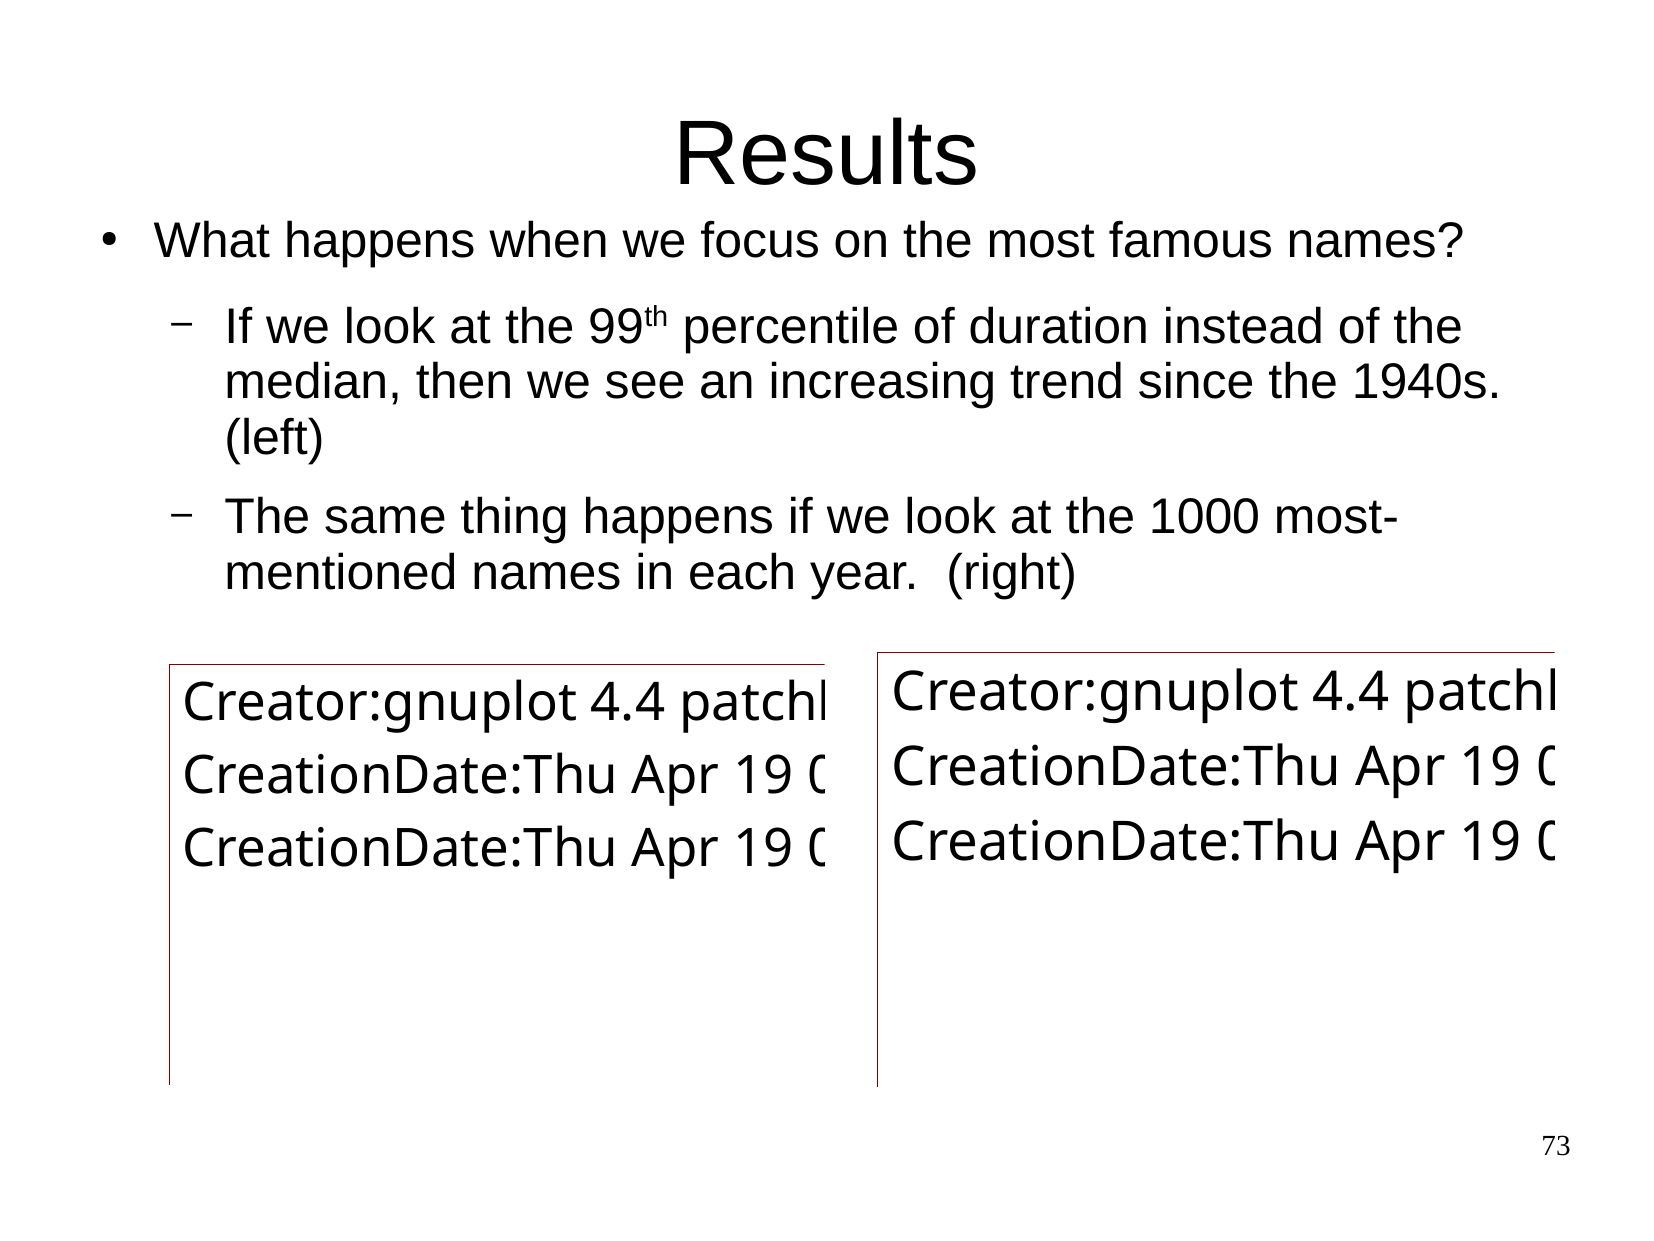

# Results
What happens when we focus on the most famous names?
If we look at the 99th percentile of duration instead of the median, then we see an increasing trend since the 1940s. (left)
The same thing happens if we look at the 1000 most-mentioned names in each year. (right)
73